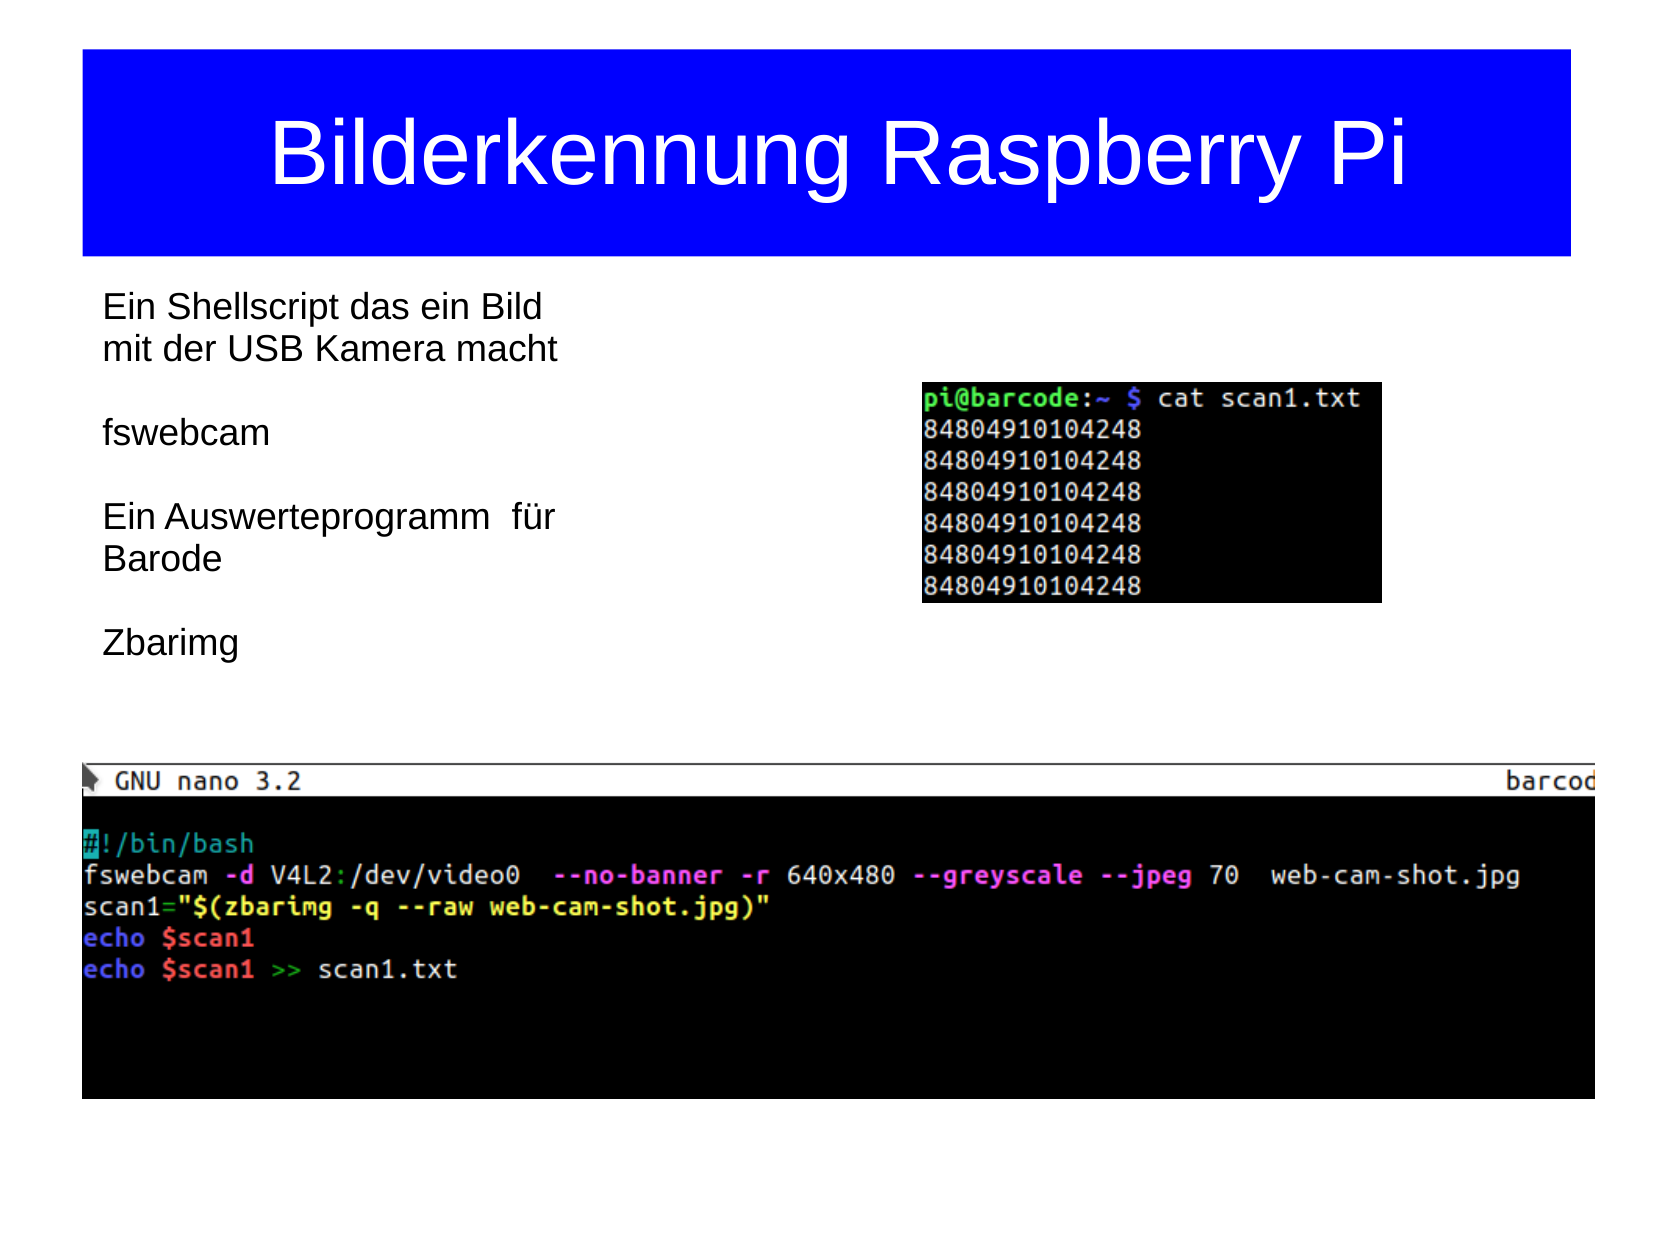

# Bilderkennung Raspberry Pi
Ein Shellscript das ein Bild mit der USB Kamera macht
fswebcam
Ein Auswerteprogramm für Barode
Zbarimg